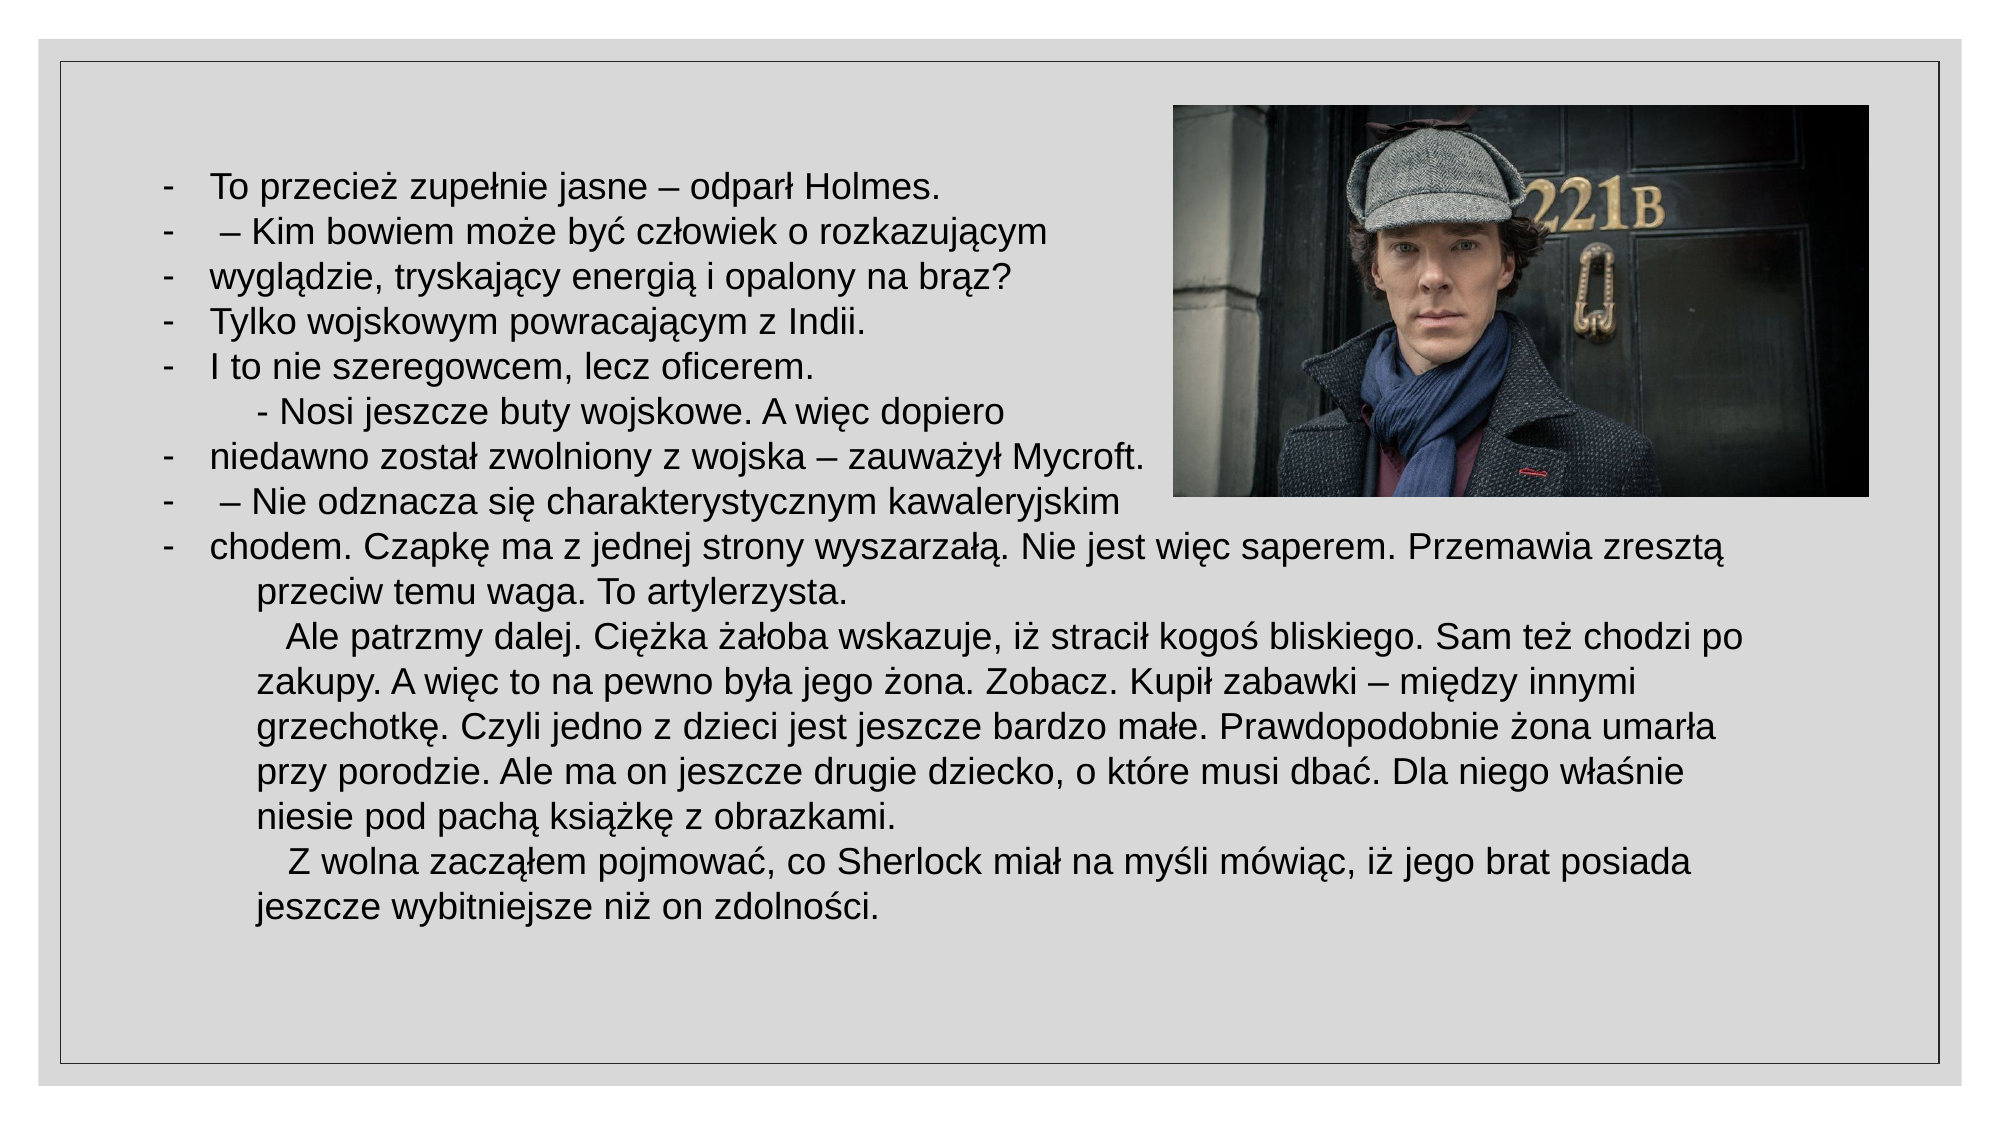

To przecież zupełnie jasne – odparł Holmes.
 – Kim bowiem może być człowiek o rozkazującym
wyglądzie, tryskający energią i opalony na brąz?
Tylko wojskowym powracającym z Indii.
I to nie szeregowcem, lecz oficerem.
- Nosi jeszcze buty wojskowe. A więc dopiero
niedawno został zwolniony z wojska – zauważył Mycroft.
 – Nie odznacza się charakterystycznym kawaleryjskim
chodem. Czapkę ma z jednej strony wyszarzałą. Nie jest więc saperem. Przemawia zresztą przeciw temu waga. To artylerzysta.
   Ale patrzmy dalej. Ciężka żałoba wskazuje, iż stracił kogoś bliskiego. Sam też chodzi po zakupy. A więc to na pewno była jego żona. Zobacz. Kupił zabawki – między innymi grzechotkę. Czyli jedno z dzieci jest jeszcze bardzo małe. Prawdopodobnie żona umarła przy porodzie. Ale ma on jeszcze drugie dziecko, o które musi dbać. Dla niego właśnie niesie pod pachą książkę z obrazkami.
   Z wolna zacząłem pojmować, co Sherlock miał na myśli mówiąc, iż jego brat posiada jeszcze wybitniejsze niż on zdolności.